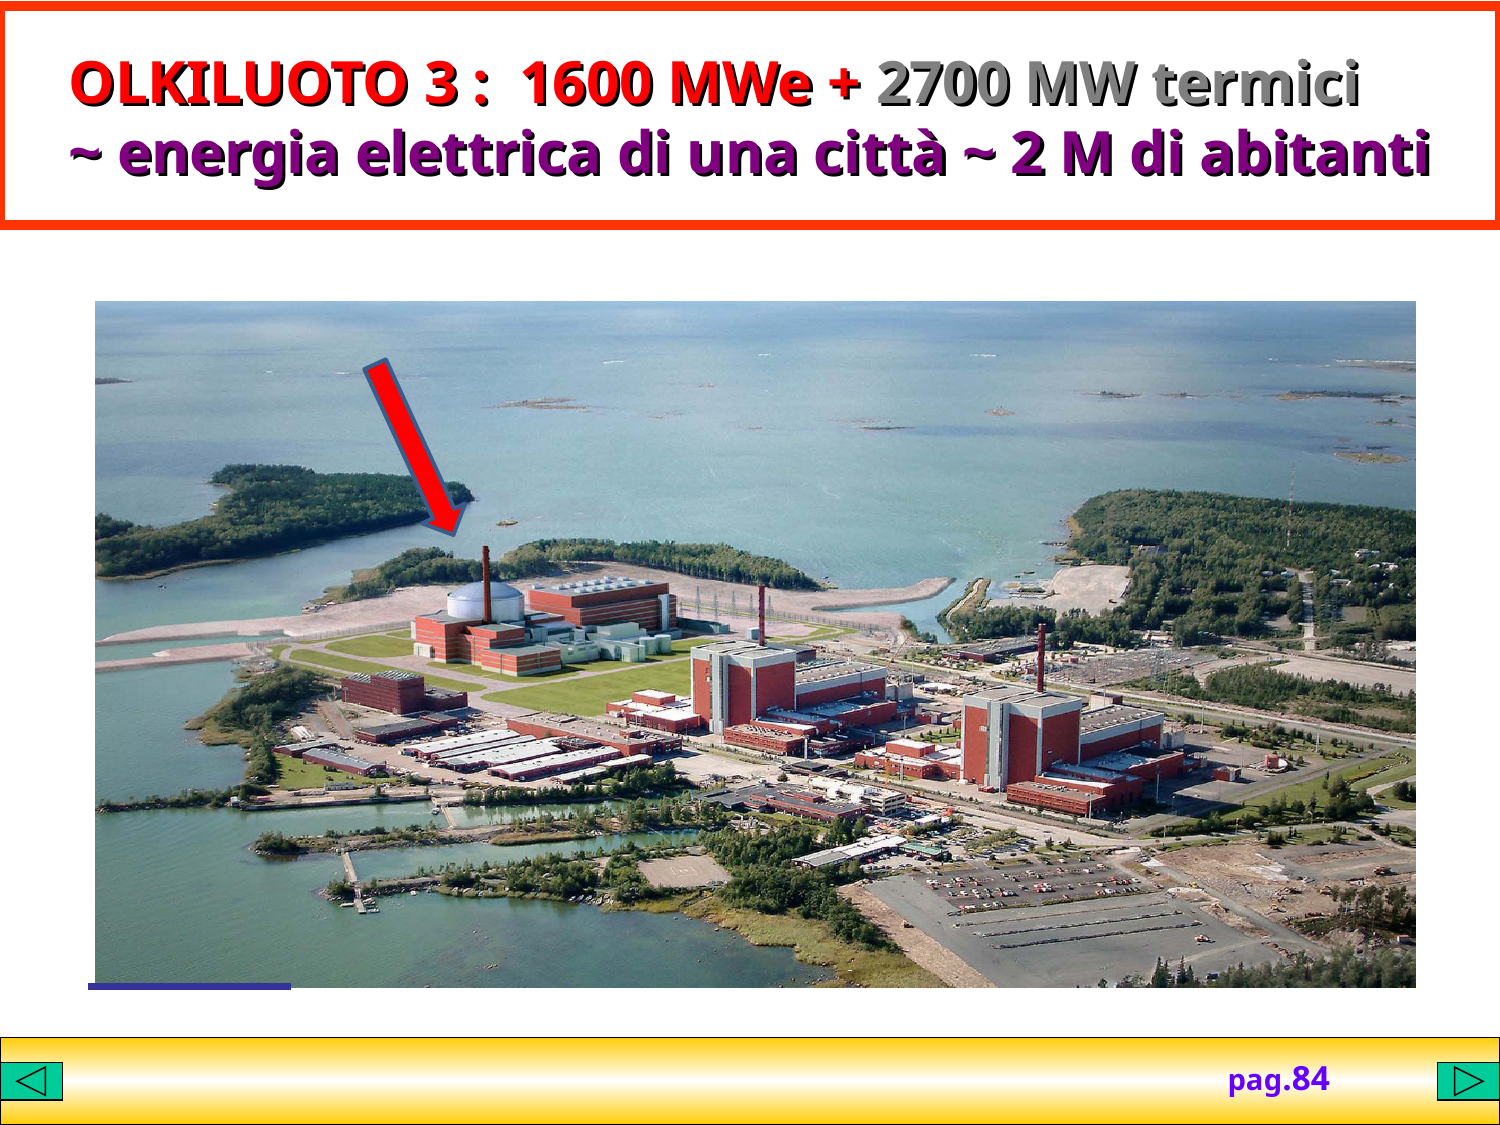

# OLKILUOTO 3 : 1600 MWe + 2700 MW termici ~ energia elettrica di una città ~ 2 M di abitanti
84